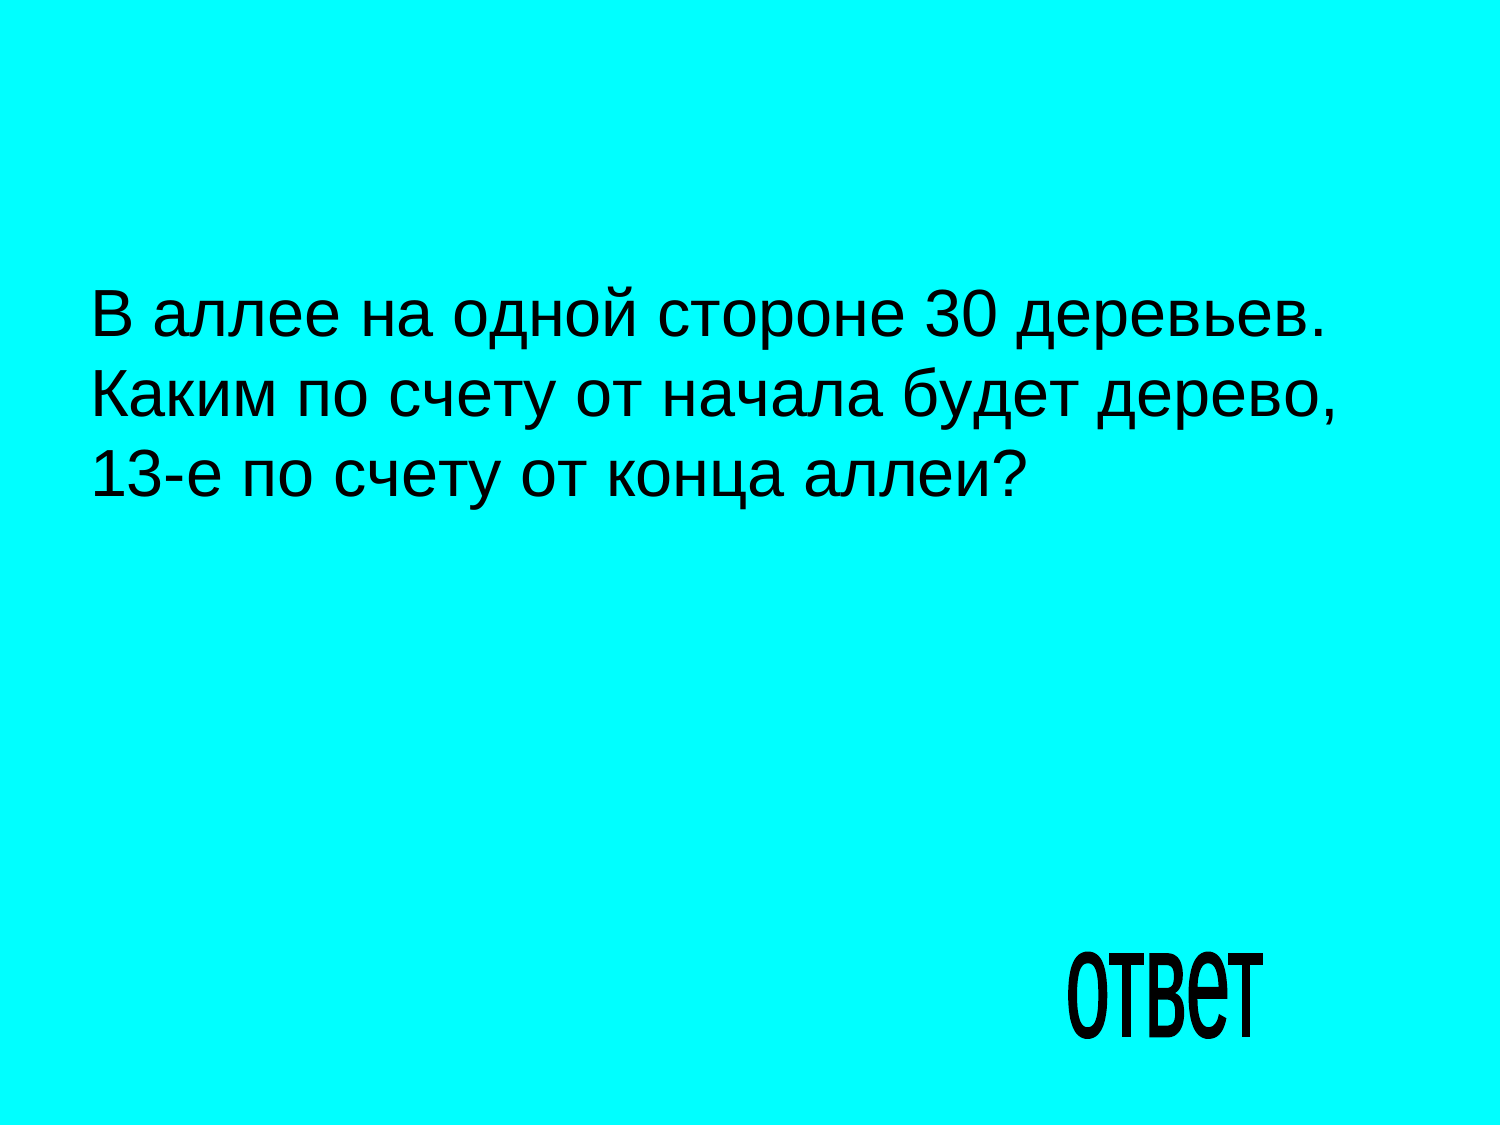

# В аллее на одной стороне 30 деревьев. Каким по счету от начала будет дерево, 13-е по счету от конца аллеи?
ответ